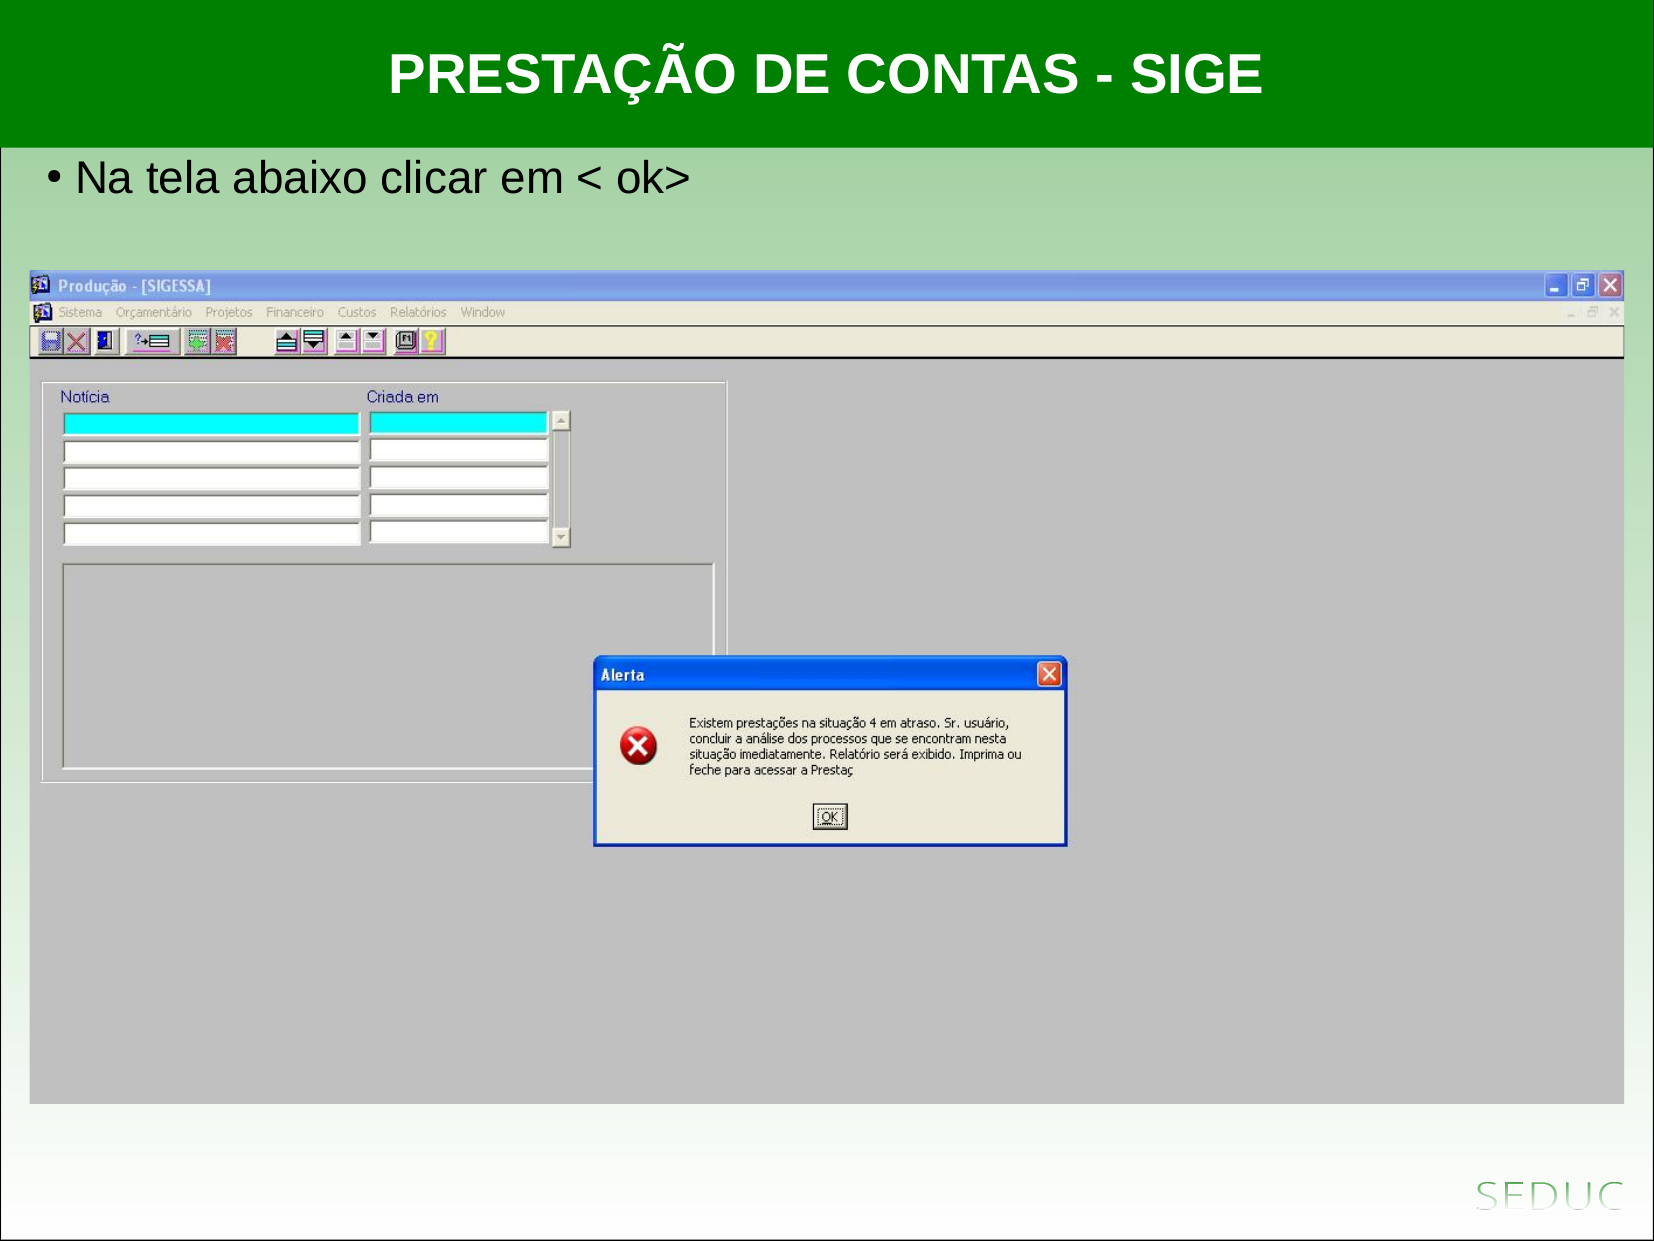

PRESTAÇÃO DE CONTAS - SIGE
 Na tela abaixo clicar em < ok>
SEDUC